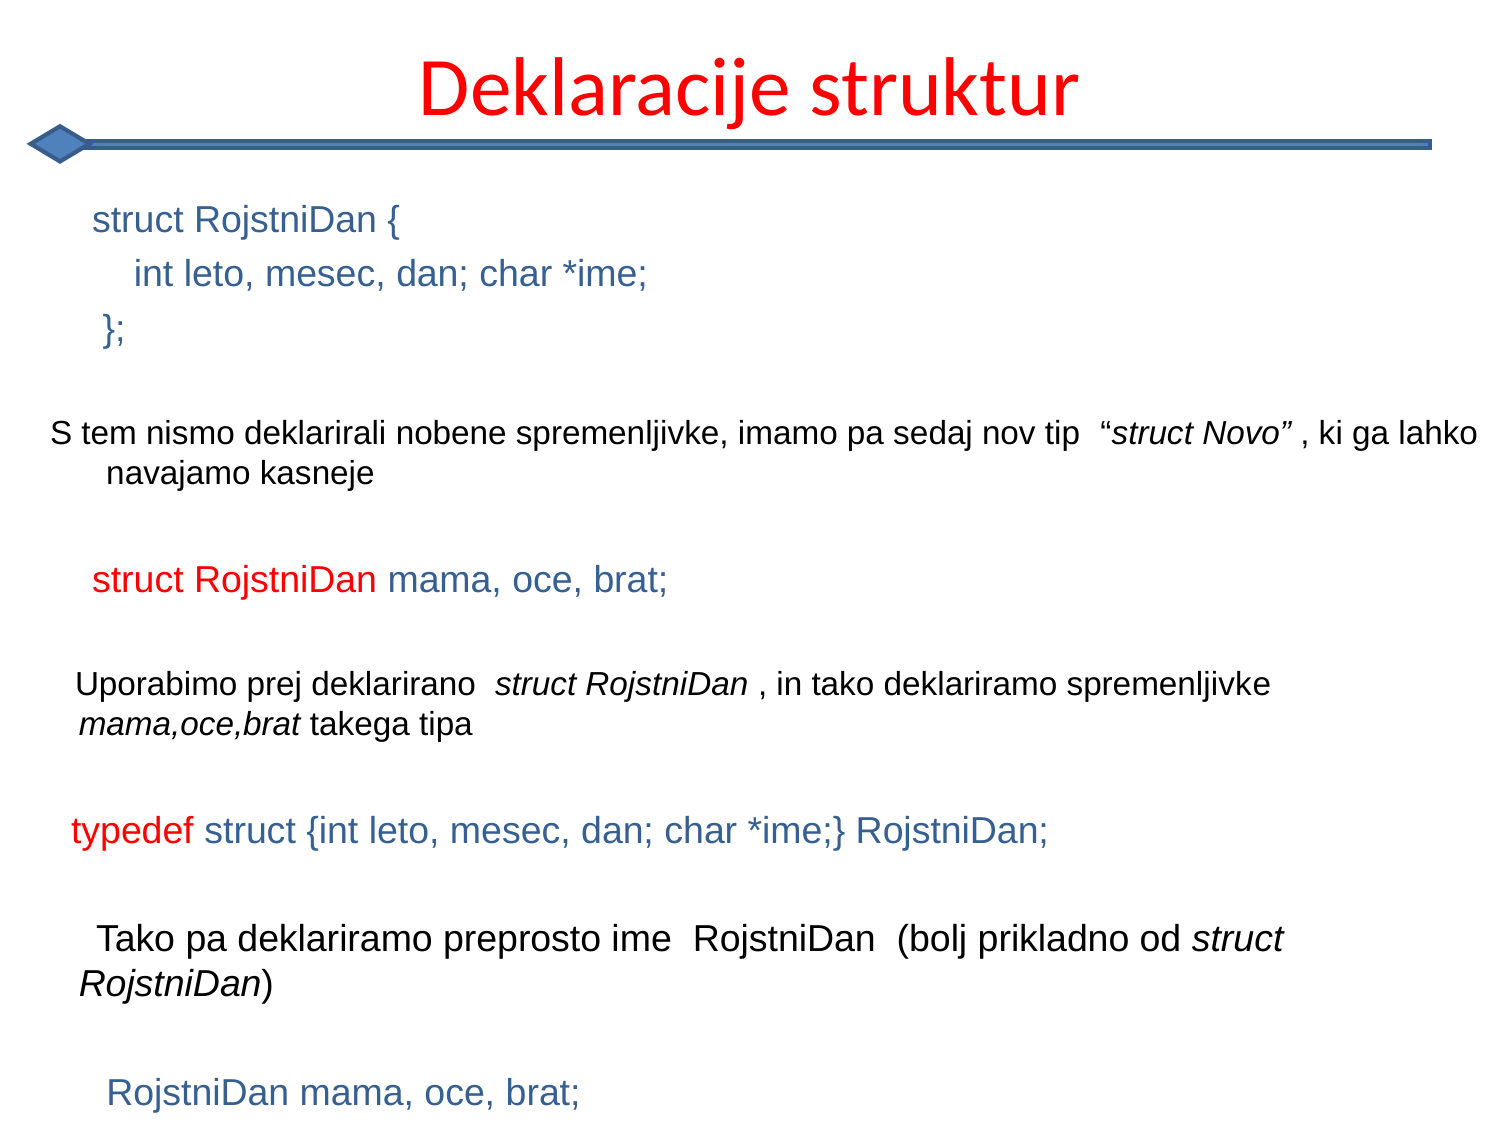

# Deklaracije struktur
 struct RojstniDan {
 int leto, mesec, dan; char *ime;
 };
S tem nismo deklarirali nobene spremenljivke, imamo pa sedaj nov tip “struct Novo” , ki ga lahko navajamo kasneje
 struct RojstniDan mama, oce, brat;
Uporabimo prej deklarirano struct RojstniDan , in tako deklariramo spremenljivke mama,oce,brat takega tipa
 typedef struct {int leto, mesec, dan; char *ime;} RojstniDan;
 Tako pa deklariramo preprosto ime RojstniDan (bolj prikladno od struct RojstniDan)
 RojstniDan mama, oce, brat;